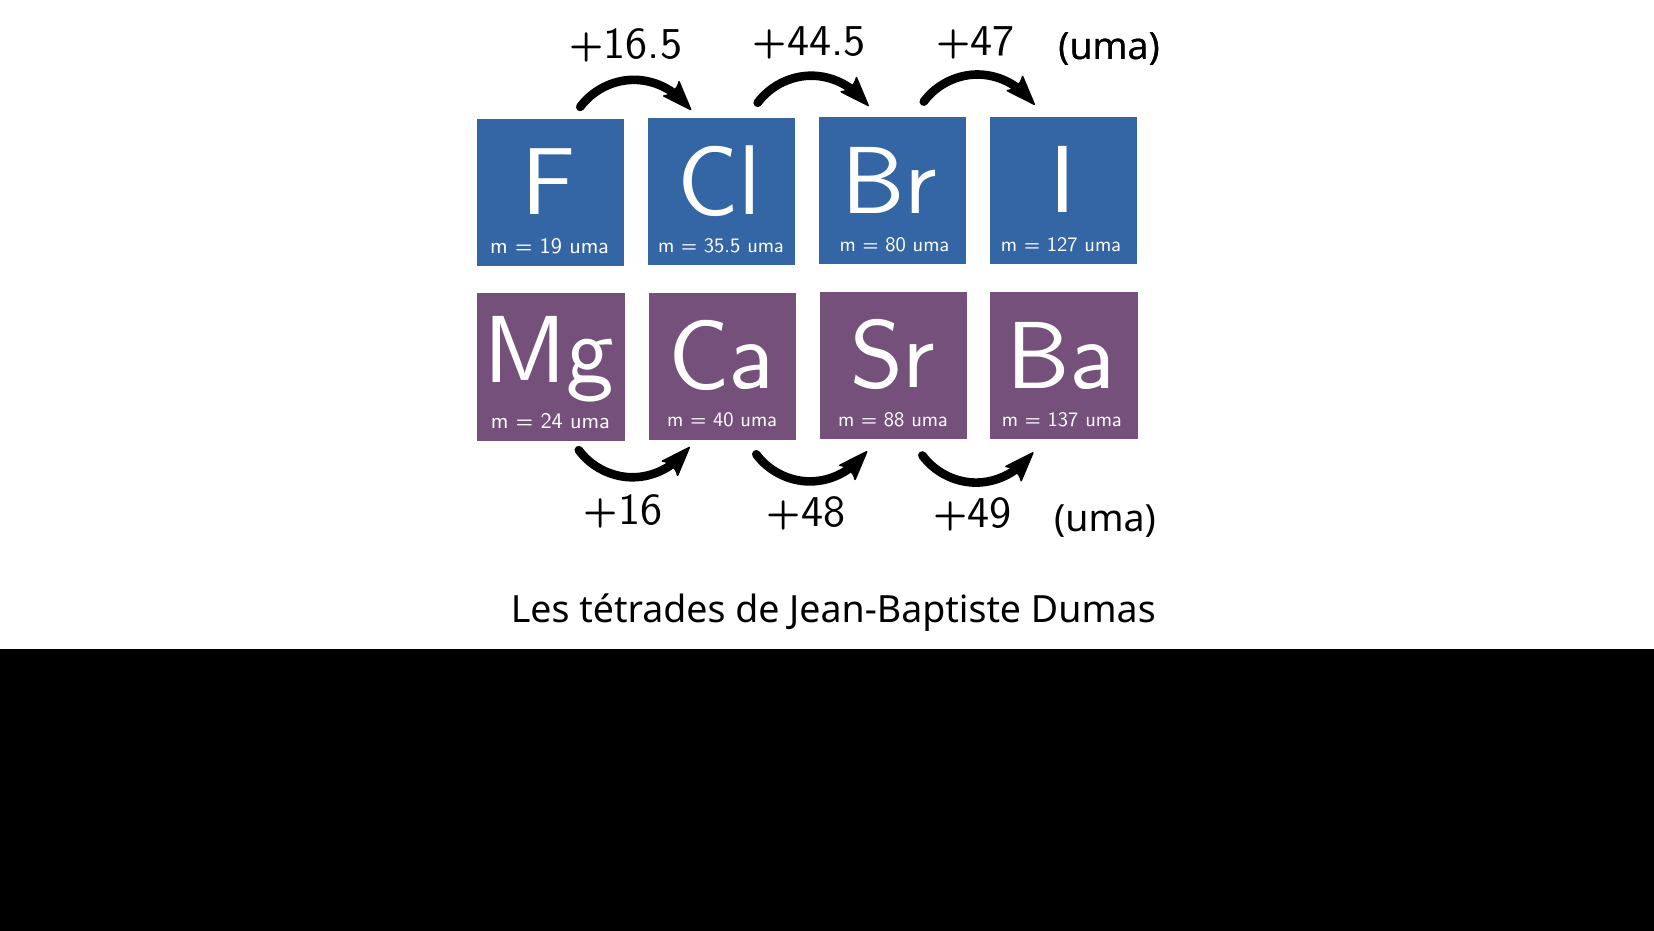

(uma)
(uma)
(uma)
Les tétrades de Jean-Baptiste Dumas